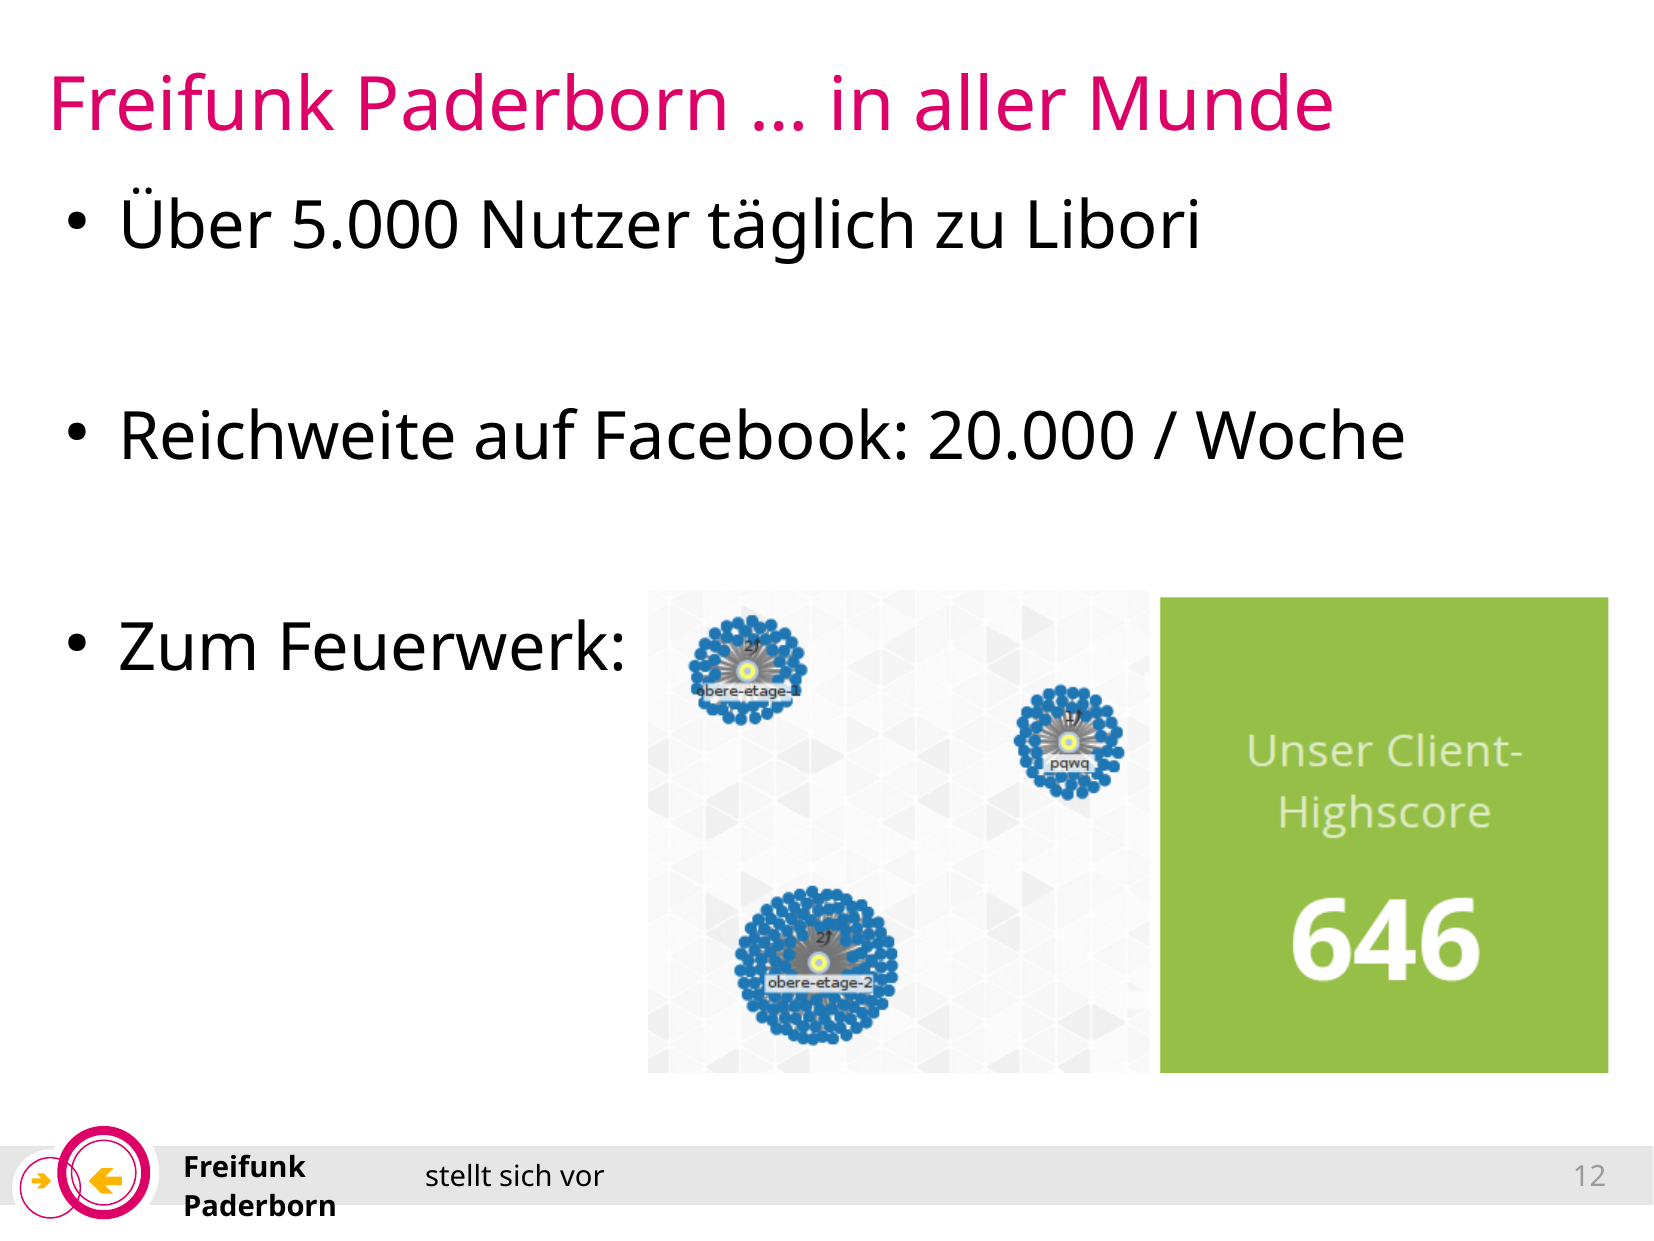

# Freifunk Paderborn … in aller Munde
Über 5.000 Nutzer täglich zu Libori
Reichweite auf Facebook: 20.000 / Woche
Zum Feuerwerk:
stellt sich vor
12